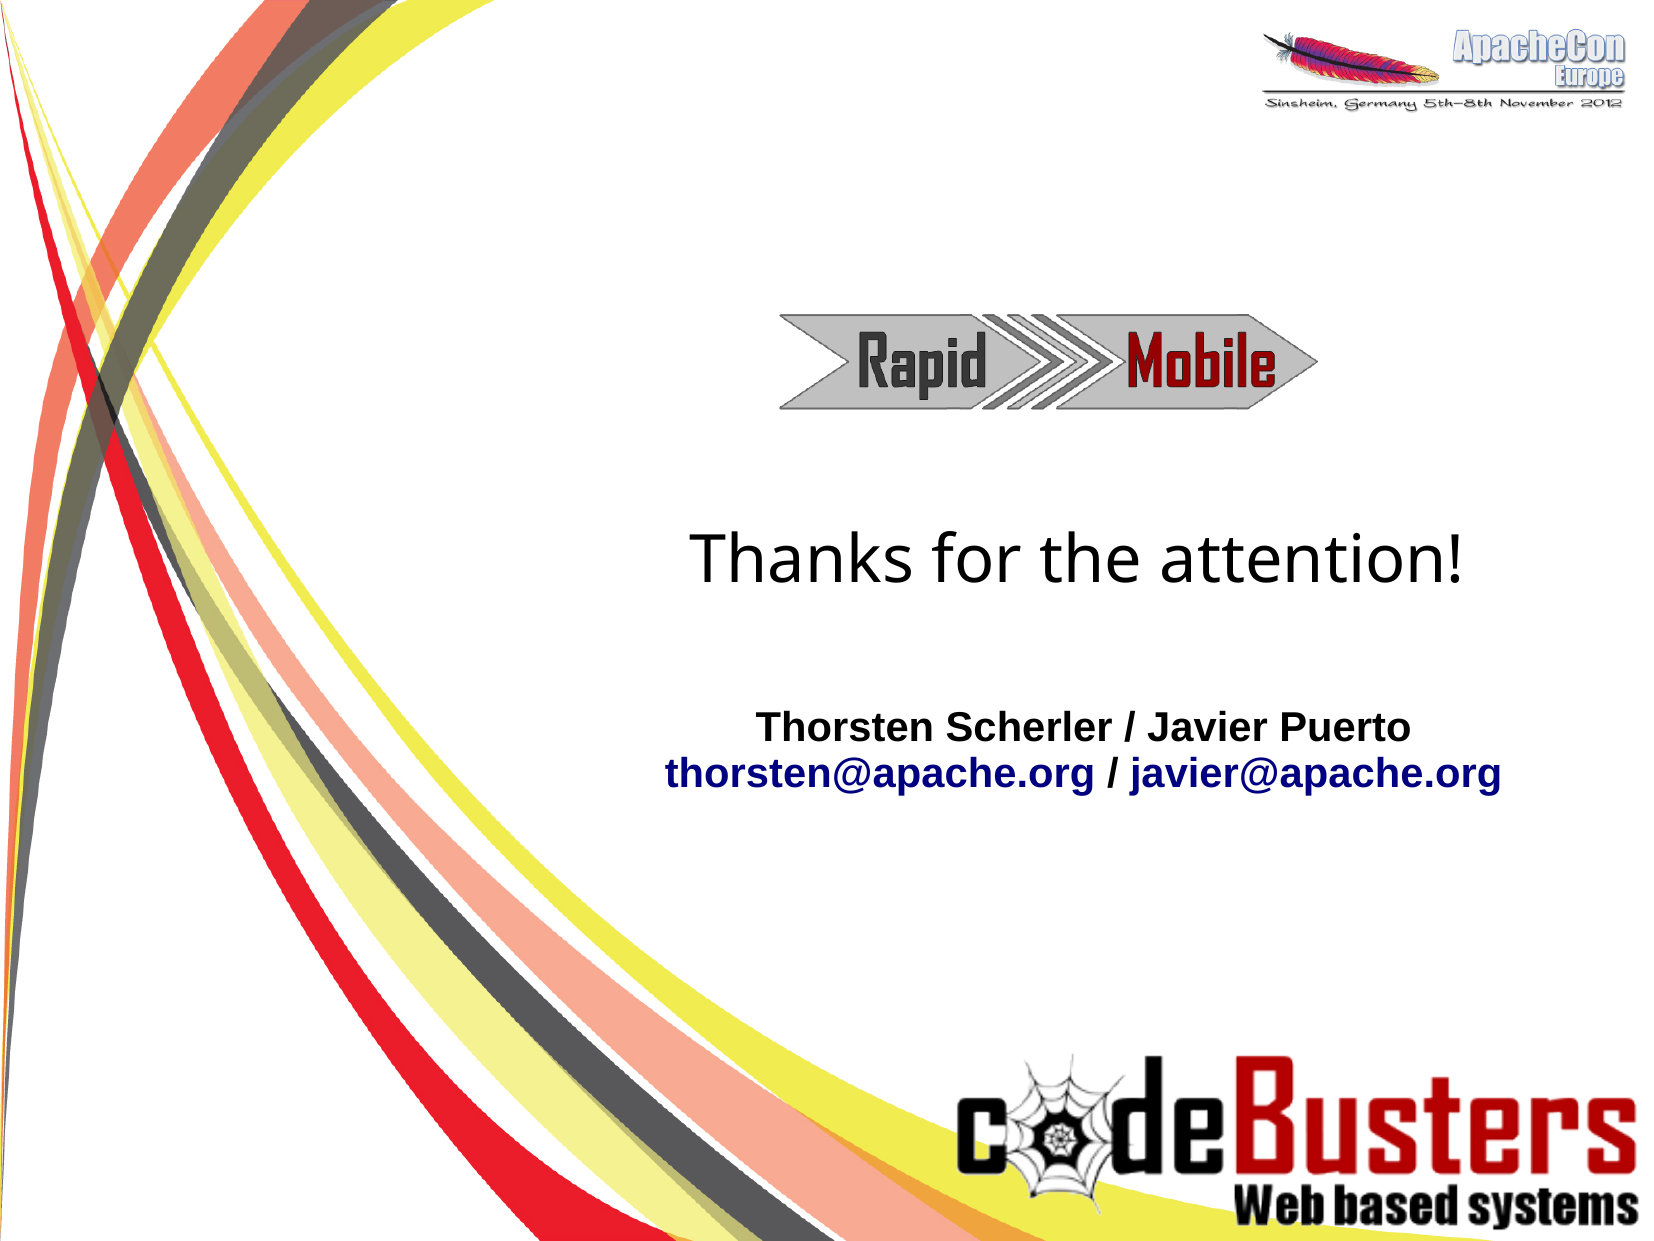

# Thanks for the attention!
Thorsten Scherler / Javier Puerto
thorsten@apache.org / javier@apache.org